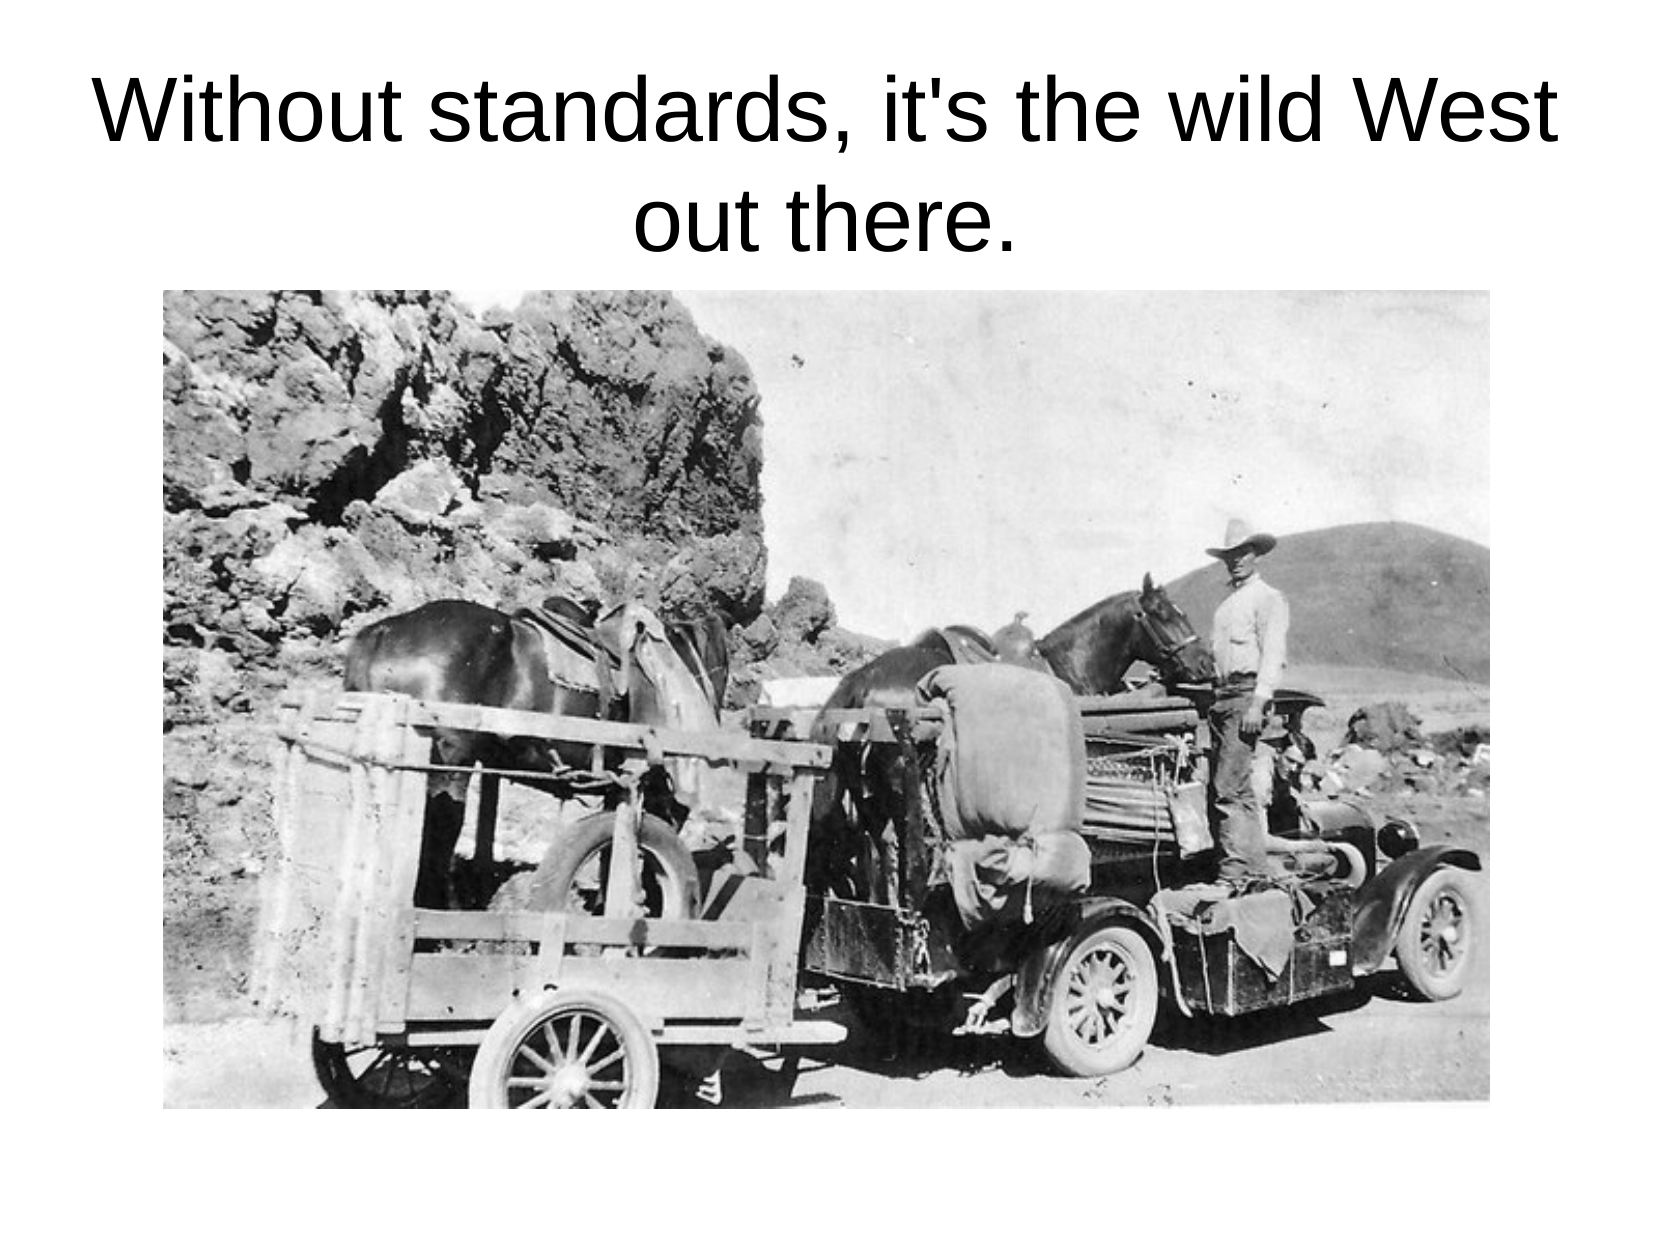

# Without standards, it's the wild West out there.